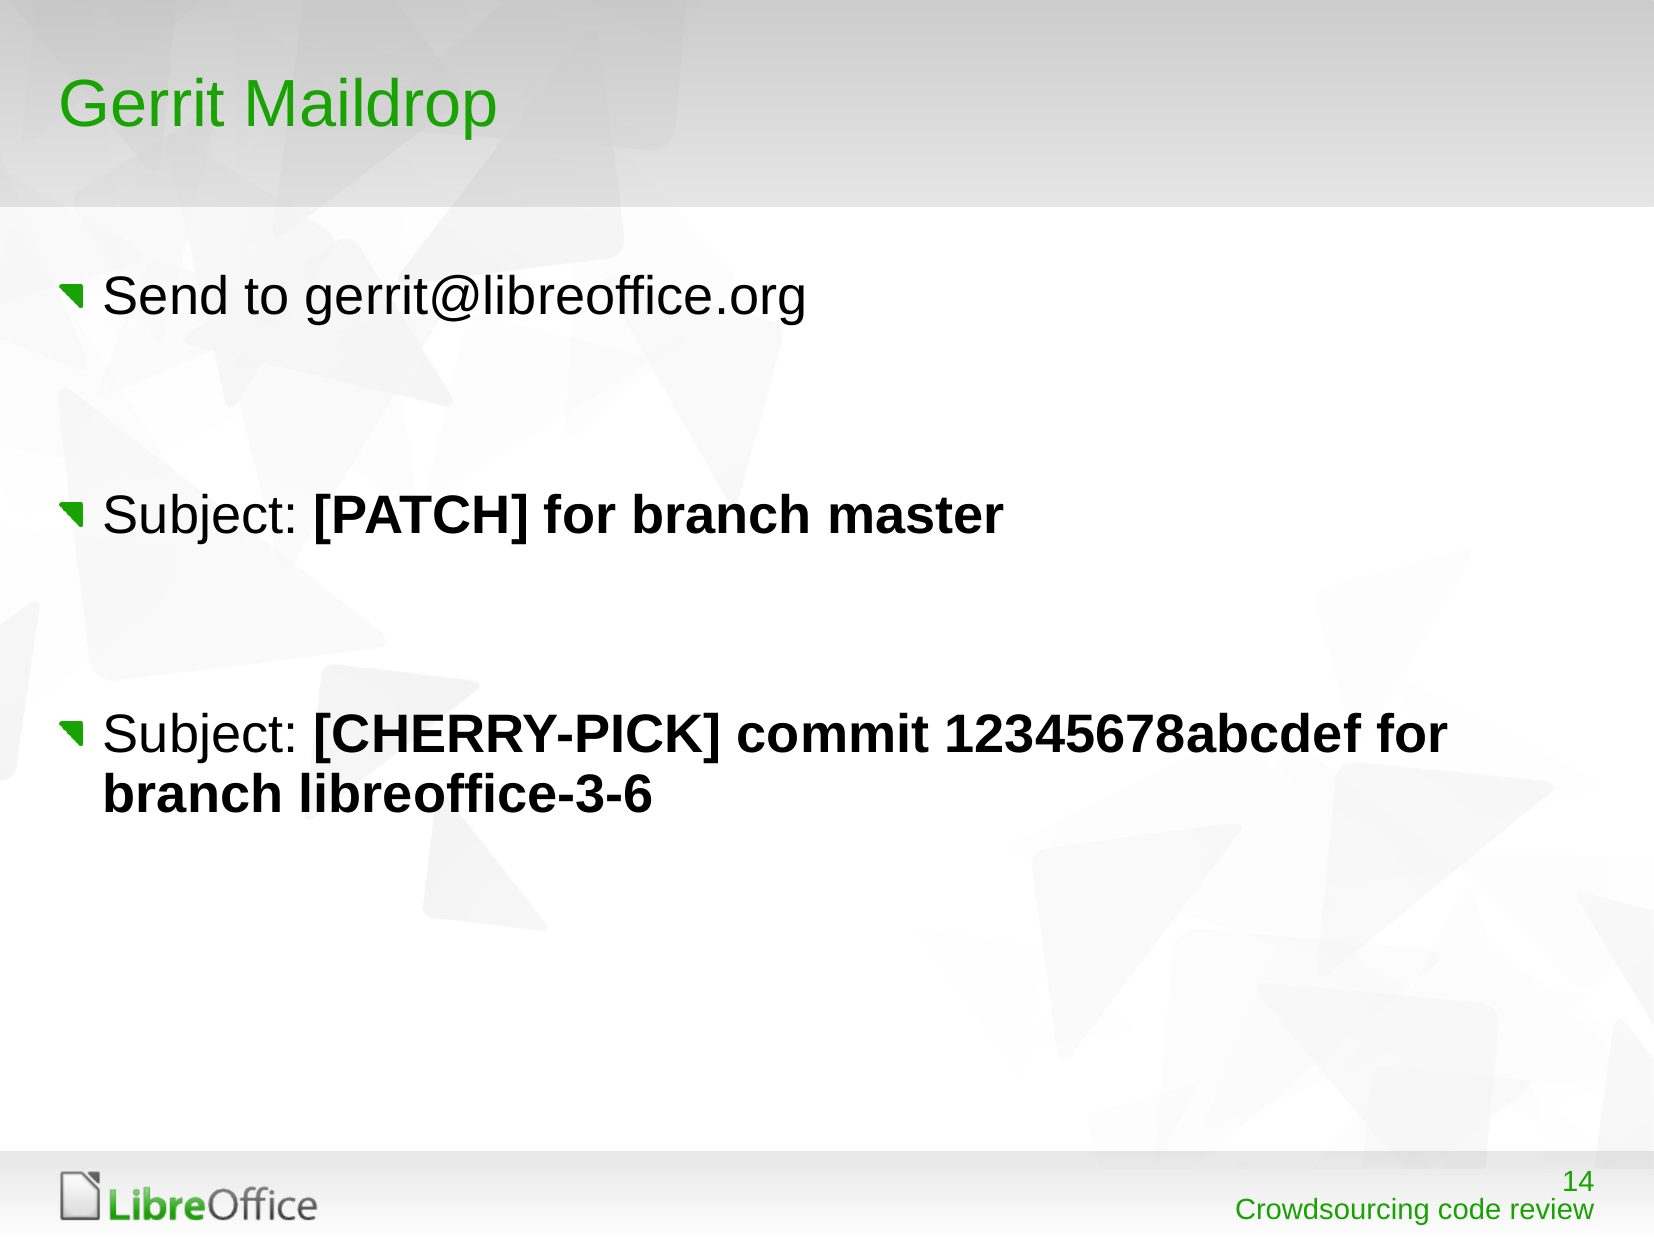

# Gerrit Maildrop
Send to gerrit@libreoffice.org
Subject: [PATCH] for branch master
Subject: [CHERRY-PICK] commit 12345678abcdef for branch libreoffice-3-6
14
Crowdsourcing code review